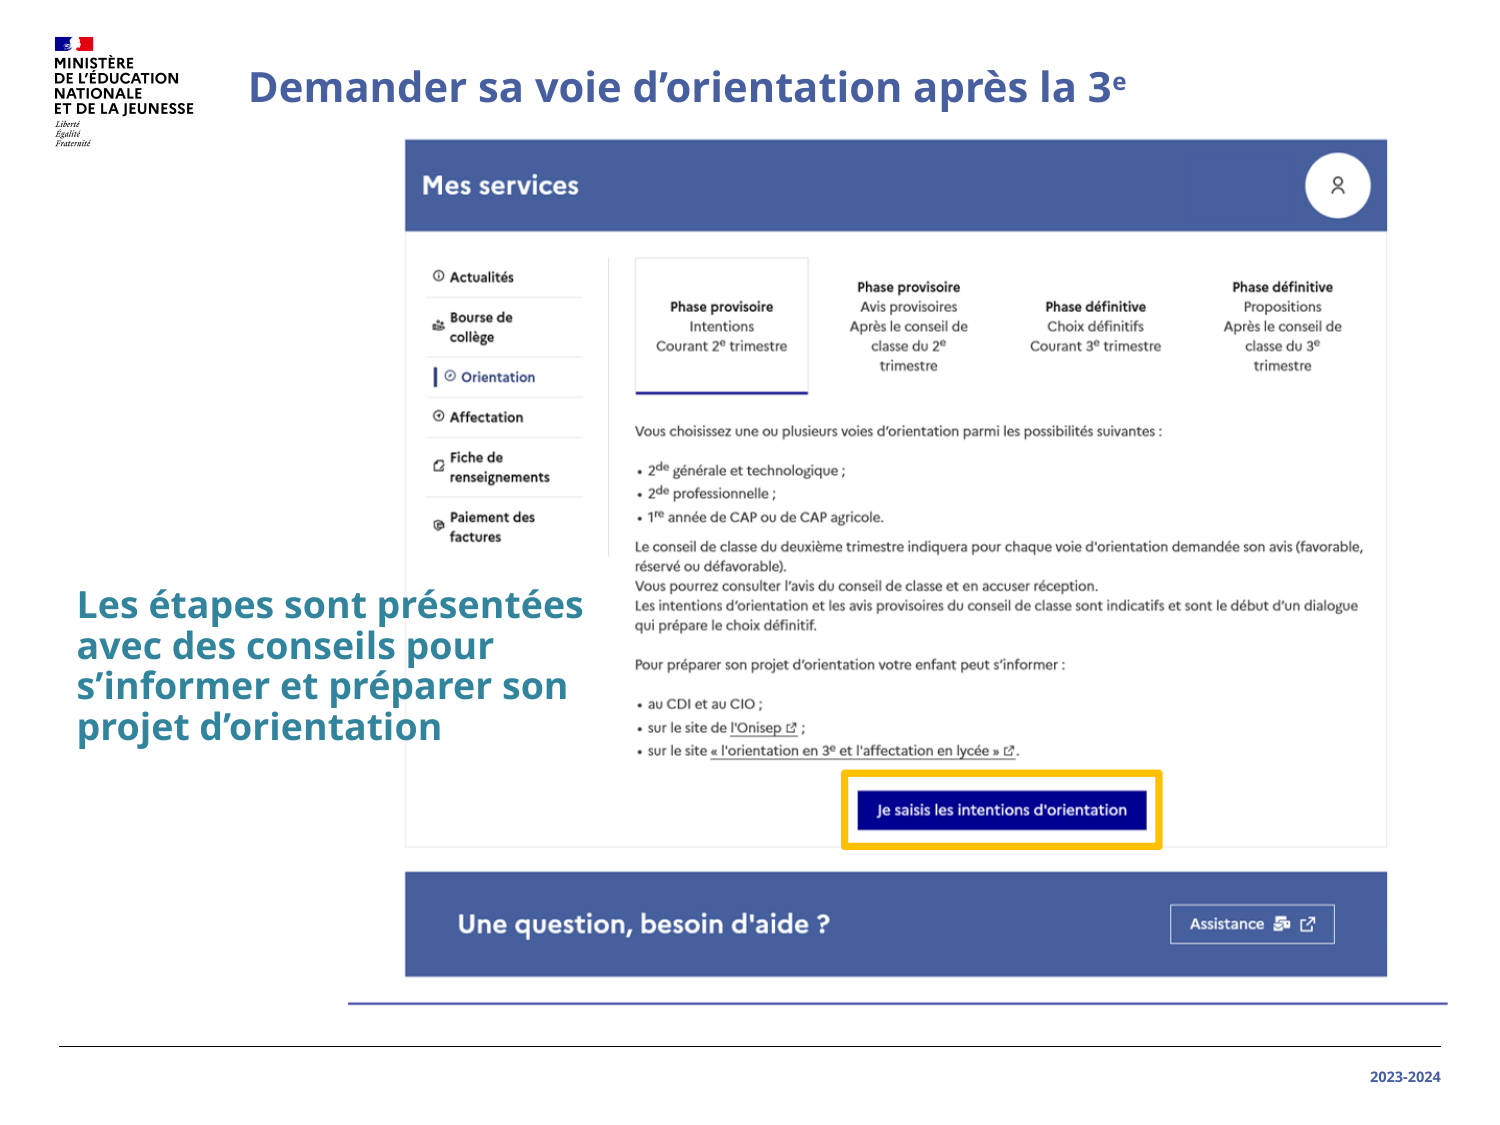

Demander sa voie d’orientation après la 3e
# Les étapes sont présentées avec des conseils pour s’informer et préparer son projet d’orientation
2023-2024